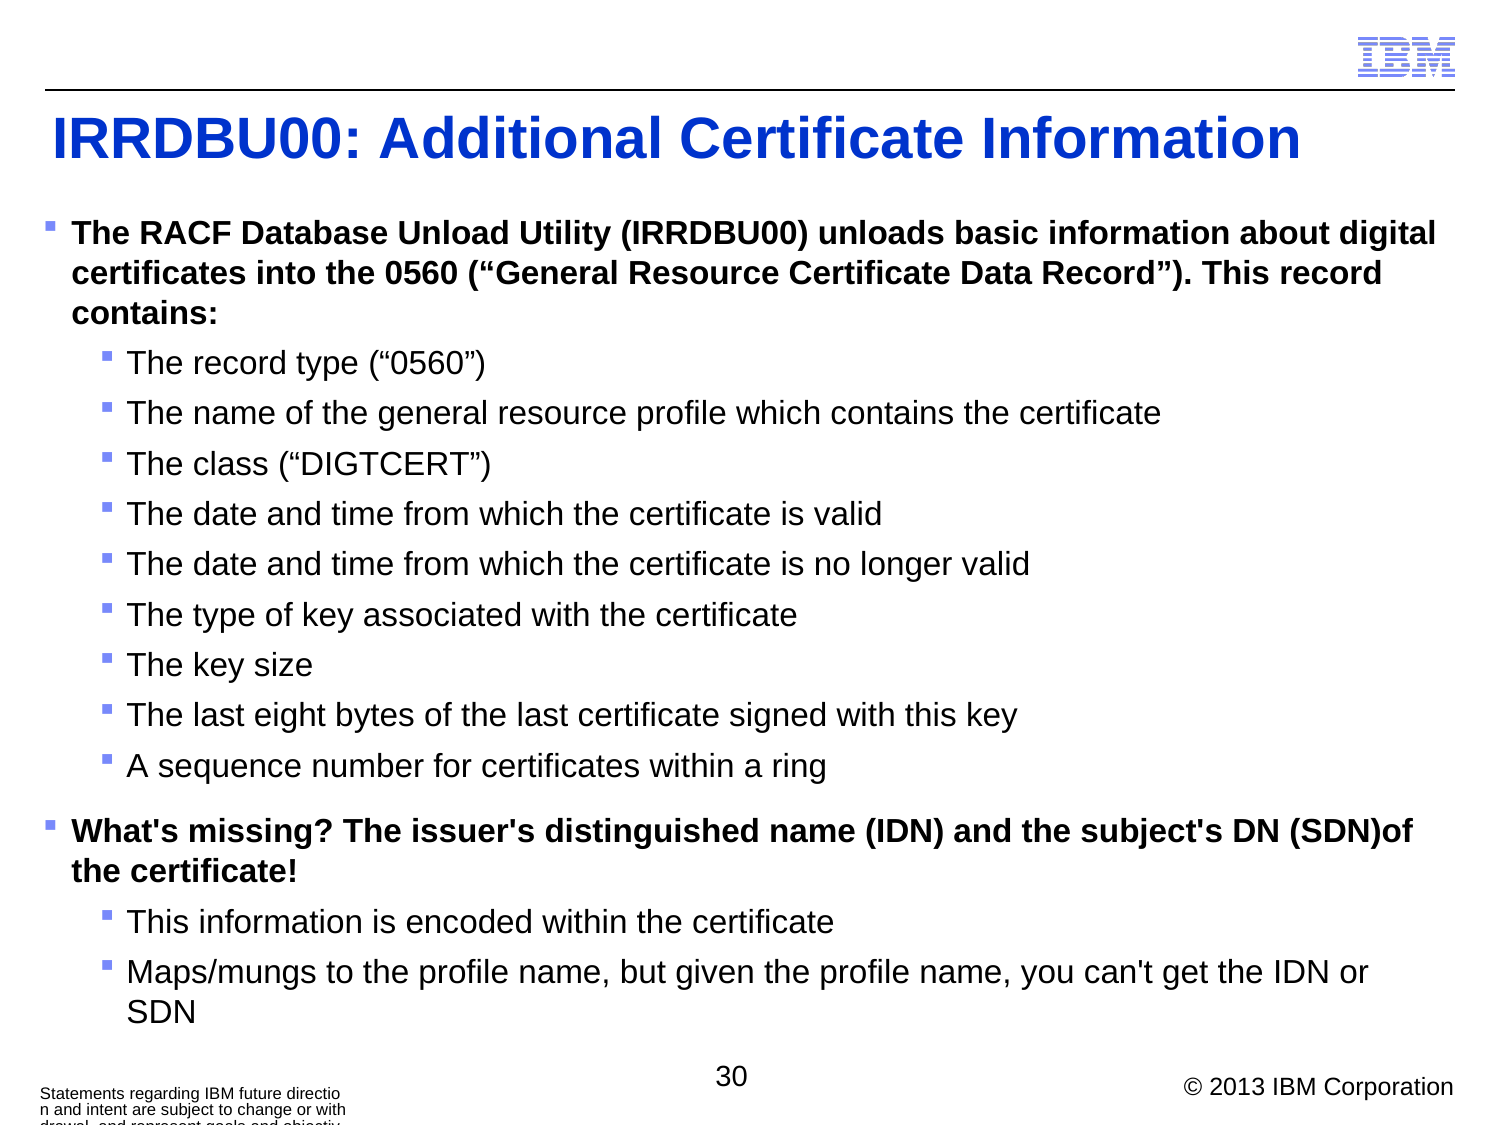

# IRRDBU00: Additional Certificate Information
The RACF Database Unload Utility (IRRDBU00) unloads basic information about digital certificates into the 0560 (“General Resource Certificate Data Record”). This record contains:
The record type (“0560”)
The name of the general resource profile which contains the certificate
The class (“DIGTCERT”)
The date and time from which the certificate is valid
The date and time from which the certificate is no longer valid
The type of key associated with the certificate
The key size
The last eight bytes of the last certificate signed with this key
A sequence number for certificates within a ring
What's missing? The issuer's distinguished name (IDN) and the subject's DN (SDN)of the certificate!
This information is encoded within the certificate
Maps/mungs to the profile name, but given the profile name, you can't get the IDN or SDN
30
Statements regarding IBM future direction and intent are subject to change or withdrawal, and represent goals and objectives only.